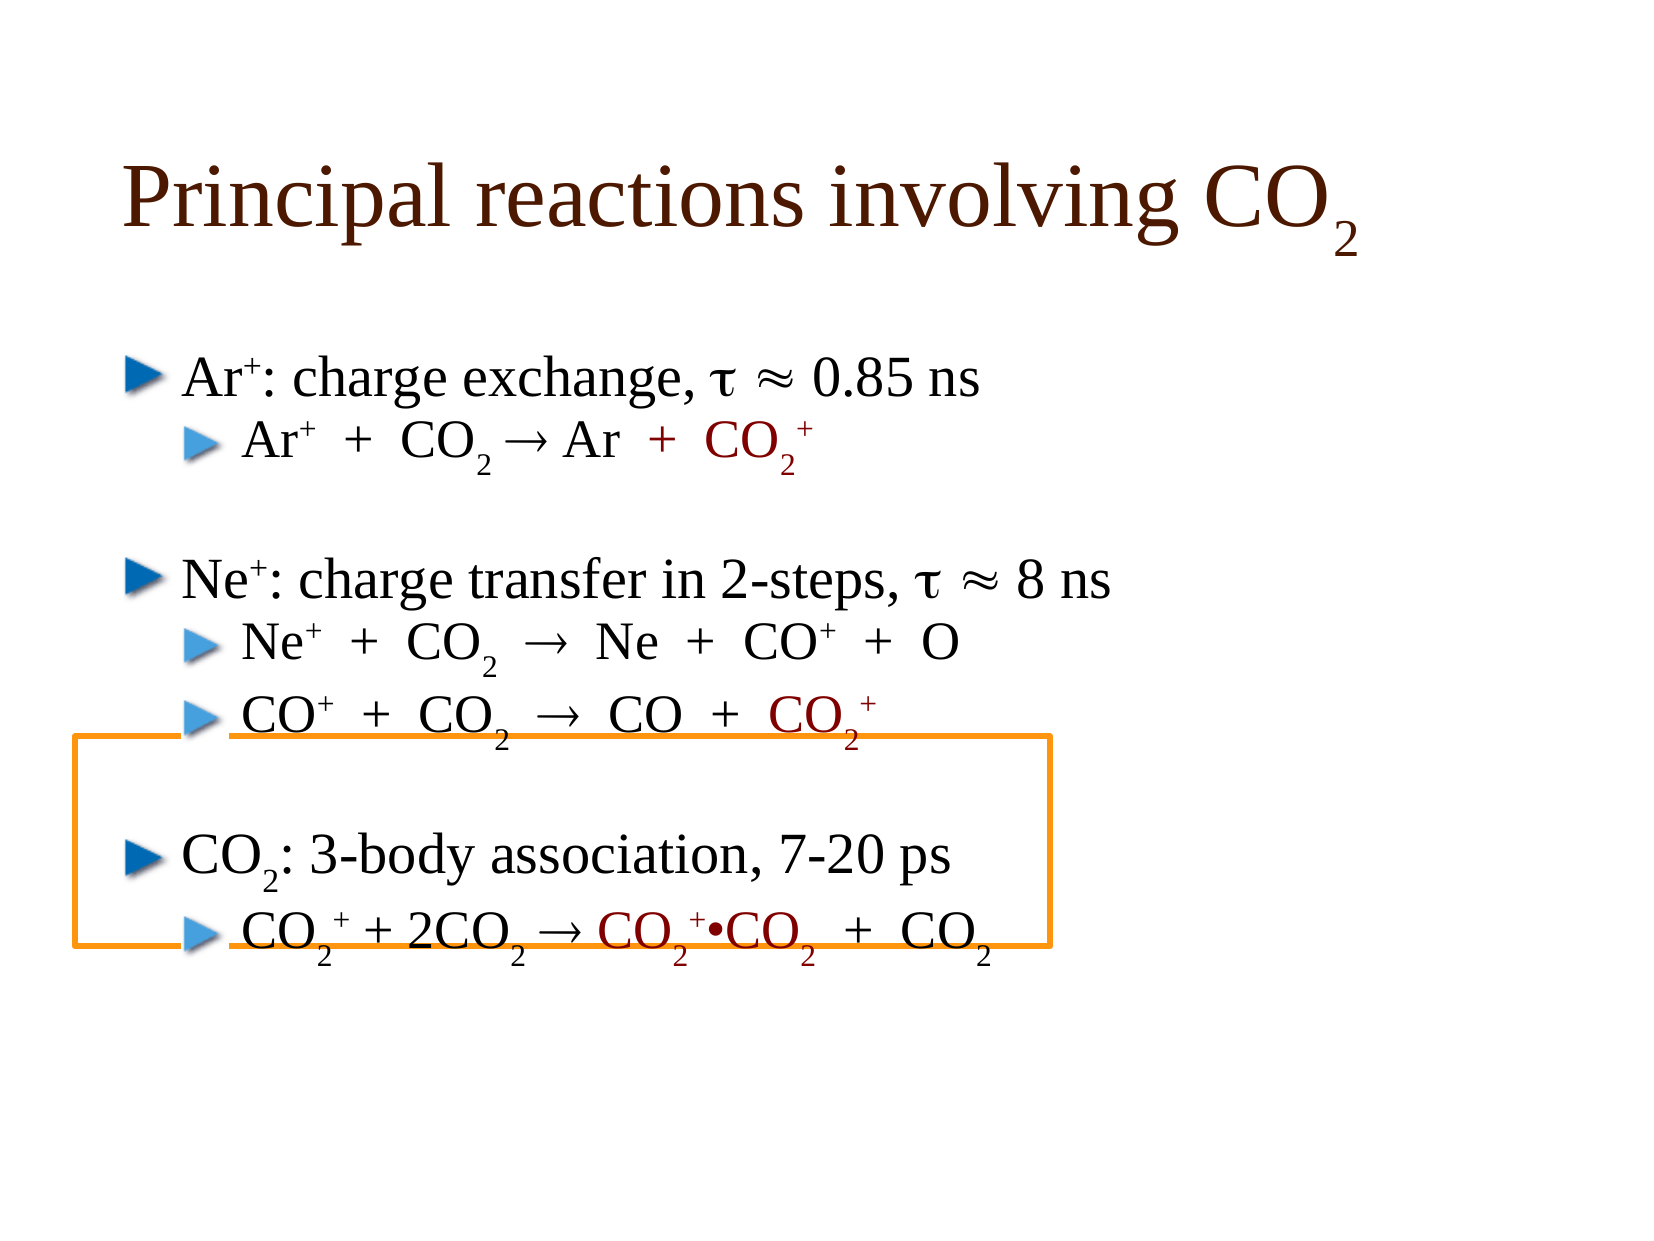

# Principal reactions involving CO2
Ar+: charge exchange, τ ≈ 0.85 ns
Ar+ + CO2  Ar + CO2+
Ne+: charge transfer in 2-steps, τ ≈ 8 ns
Ne+ + CO2  Ne + CO+ + O
CO+ + CO2  CO + CO2+
CO2: 3-body association, 7-20 ps
CO2+ + 2CO2  CO2+CO2 + CO2
[For 10 % CO2, atmospheric pressure, room temperature]